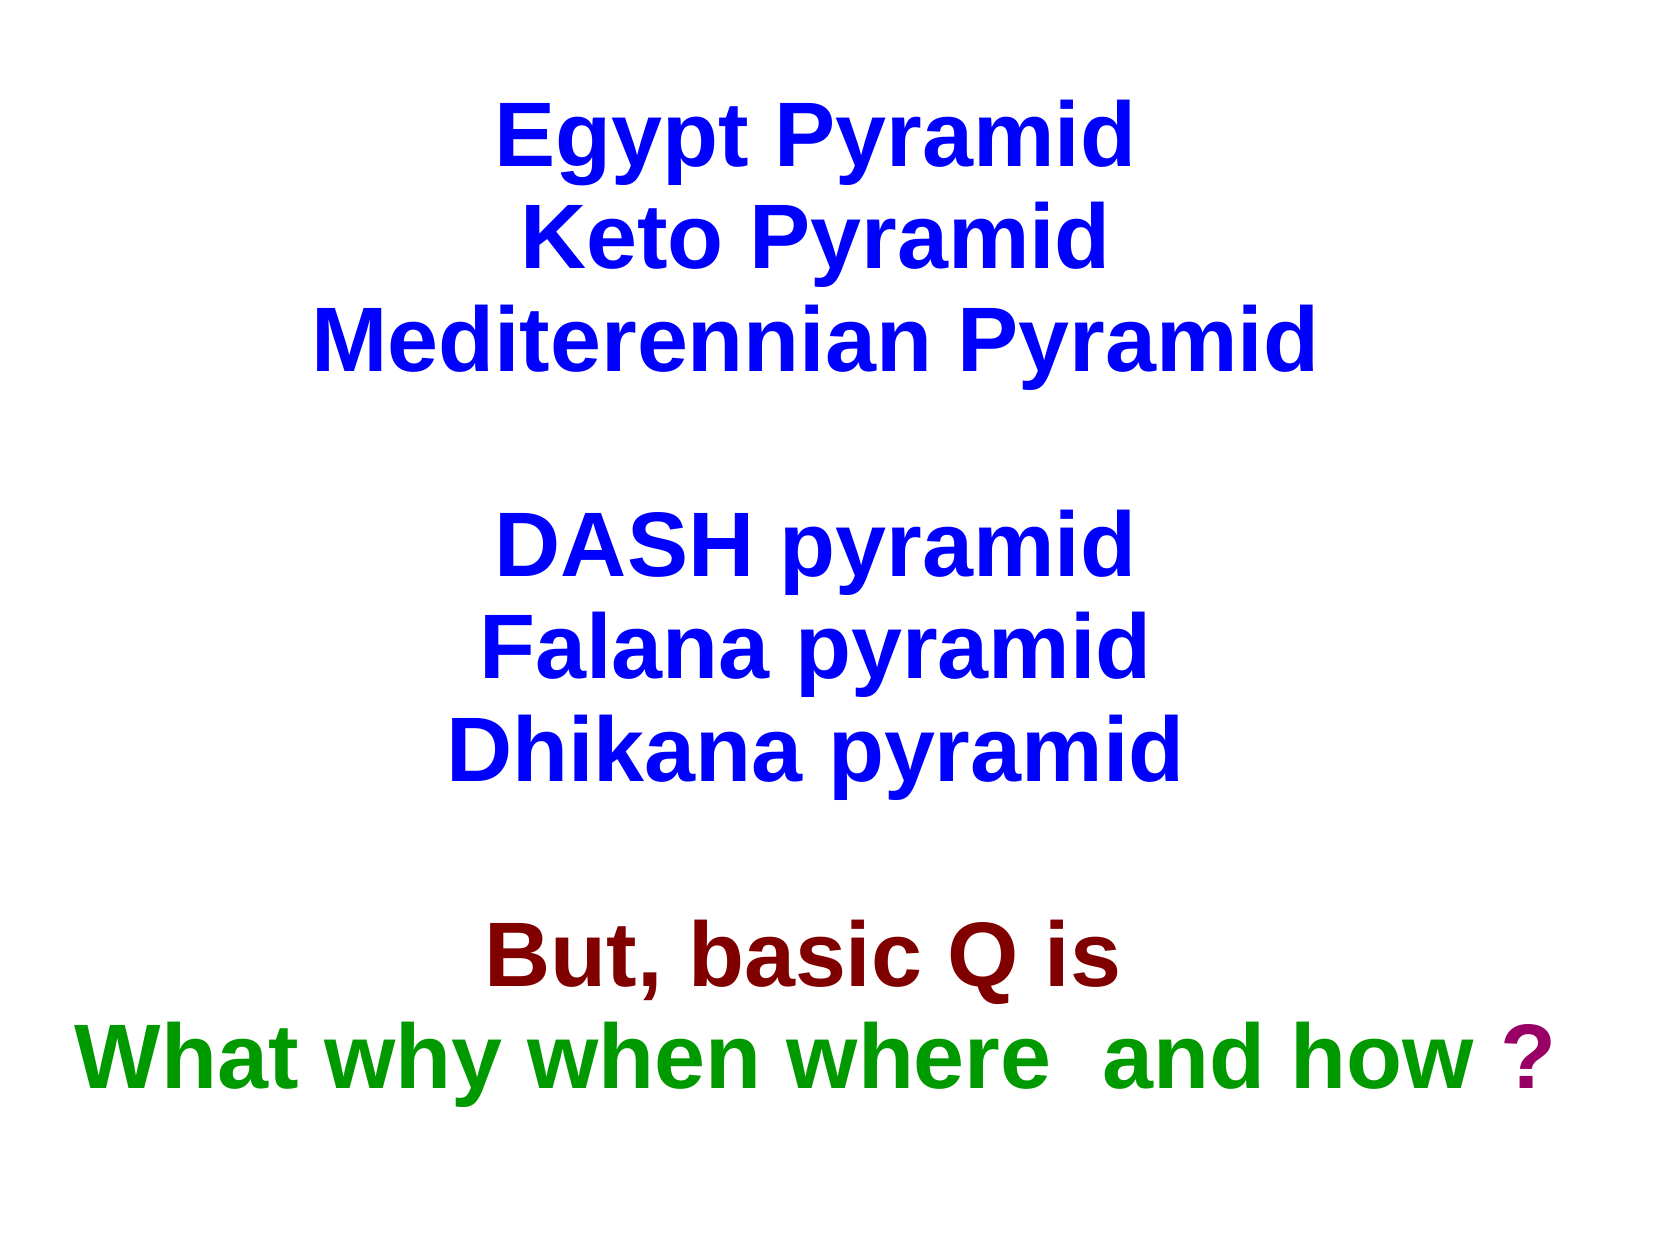

# Egypt Pyramid Keto Pyramid Mediterennian Pyramid DASH pyramid Falana pyramid Dhikana pyramid But, basic Q is What why when where and how ?